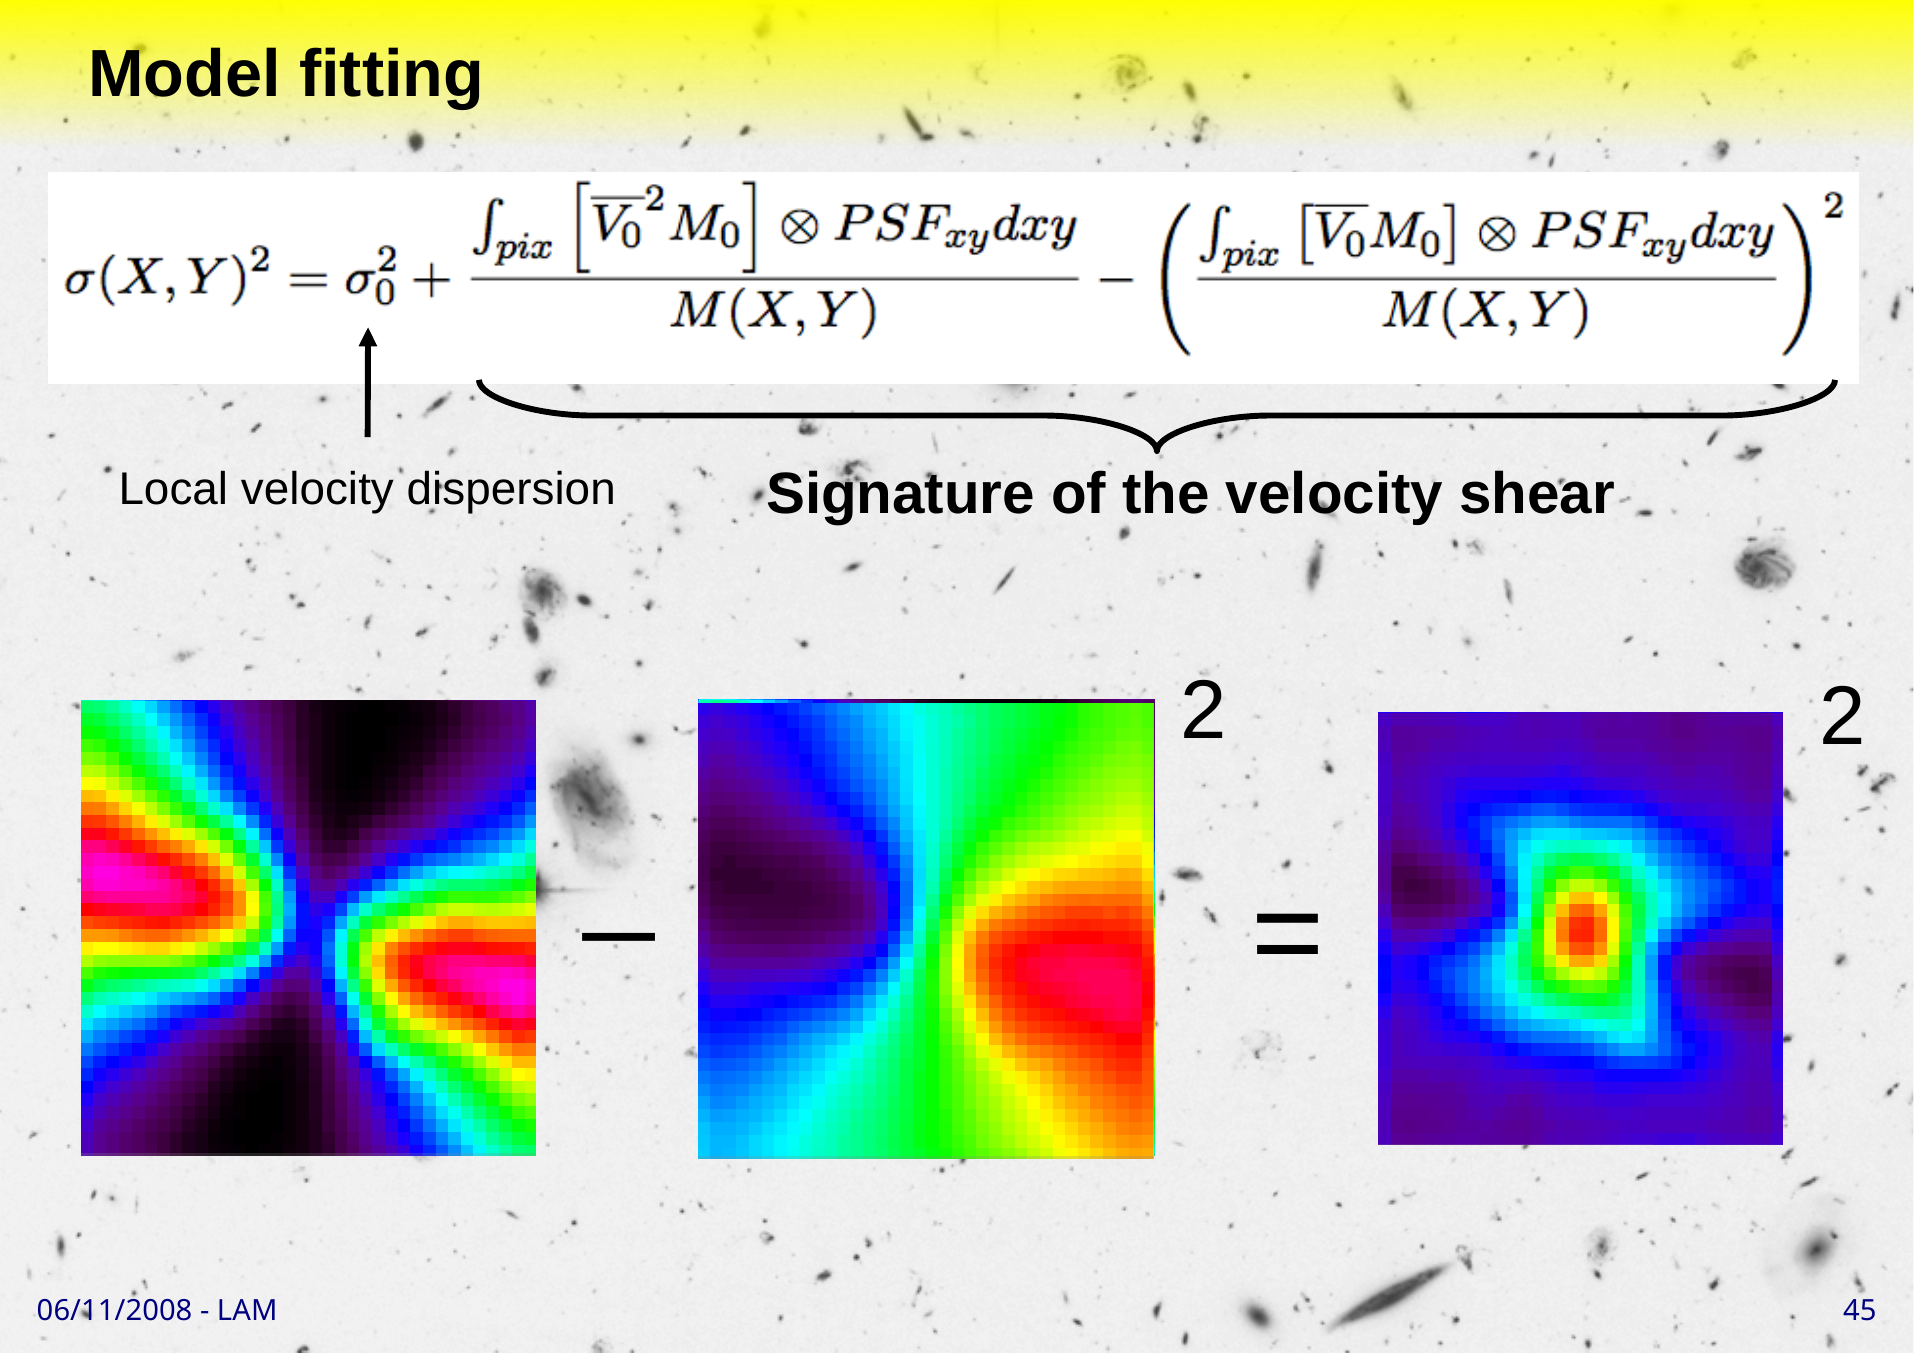

# Model fitting
Local velocity dispersion
Signature of the velocity shear
2
2
_
=
45
06/11/2008 - LAM